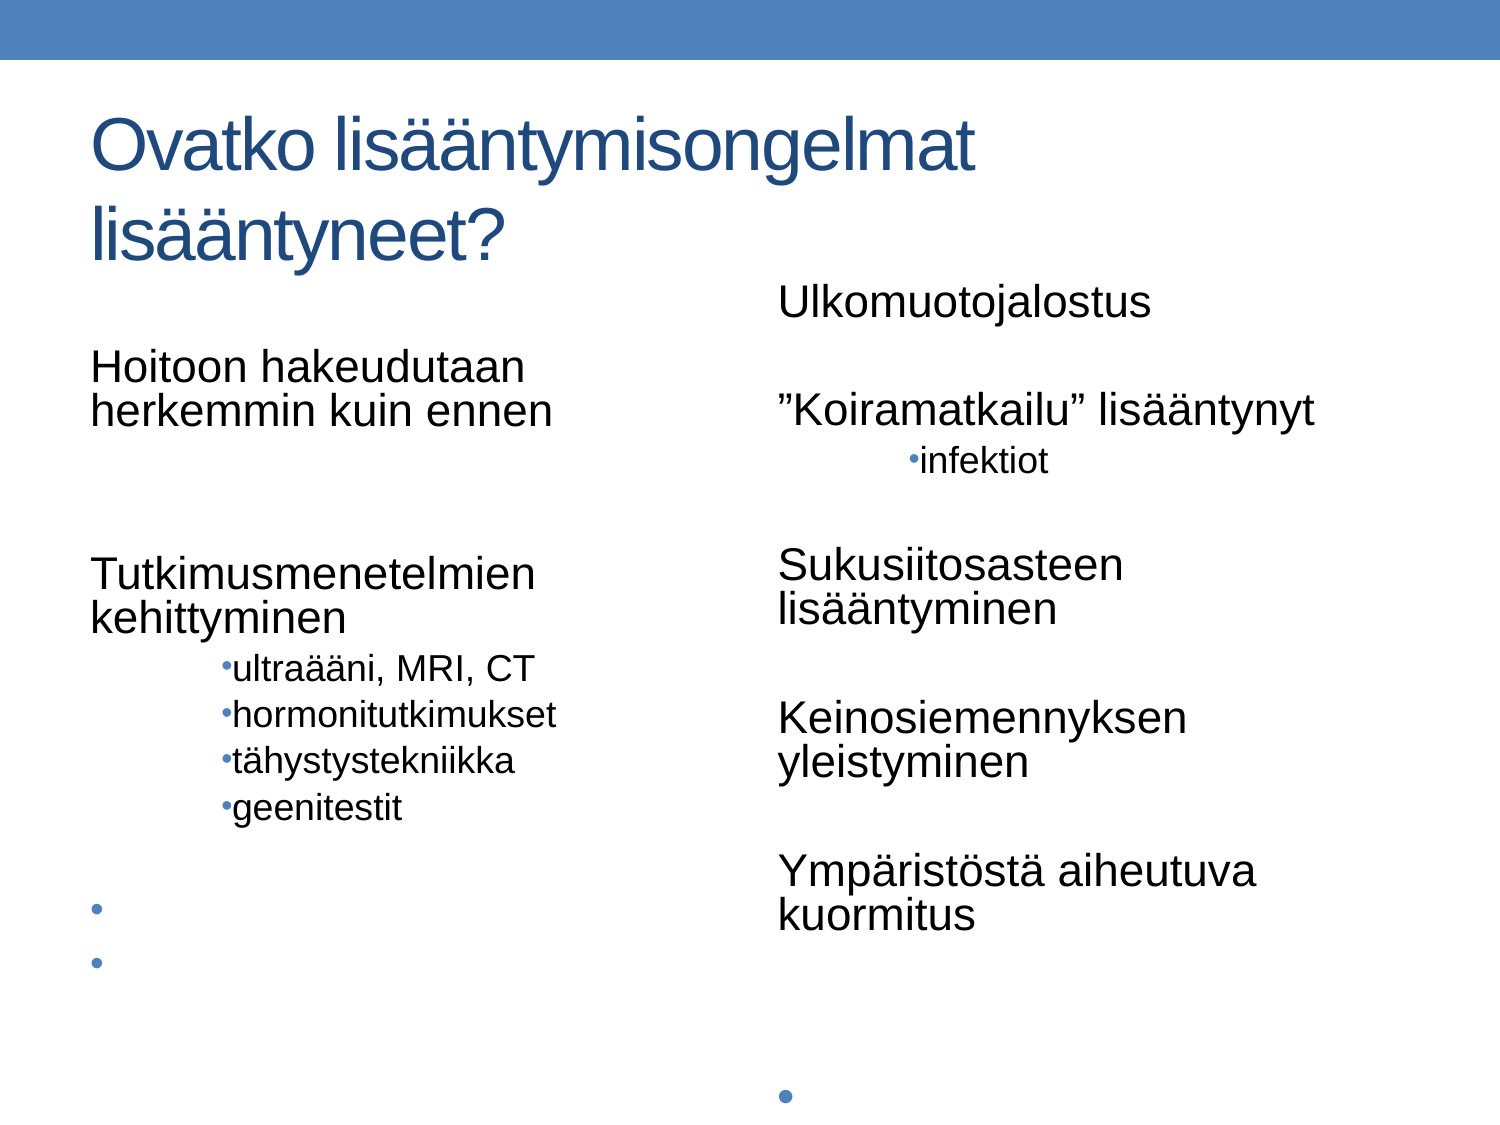

# Ovatko lisääntymisongelmat lisääntyneet?
Hoitoon hakeudutaan herkemmin kuin ennen
Tutkimusmenetelmien kehittyminen
ultraääni, MRI, CT
hormonitutkimukset
tähystystekniikka
geenitestit
Ulkomuotojalostus
”Koiramatkailu” lisääntynyt
infektiot
Sukusiitosasteen lisääntyminen
Keinosiemennyksen yleistyminen
Ympäristöstä aiheutuva kuormitus